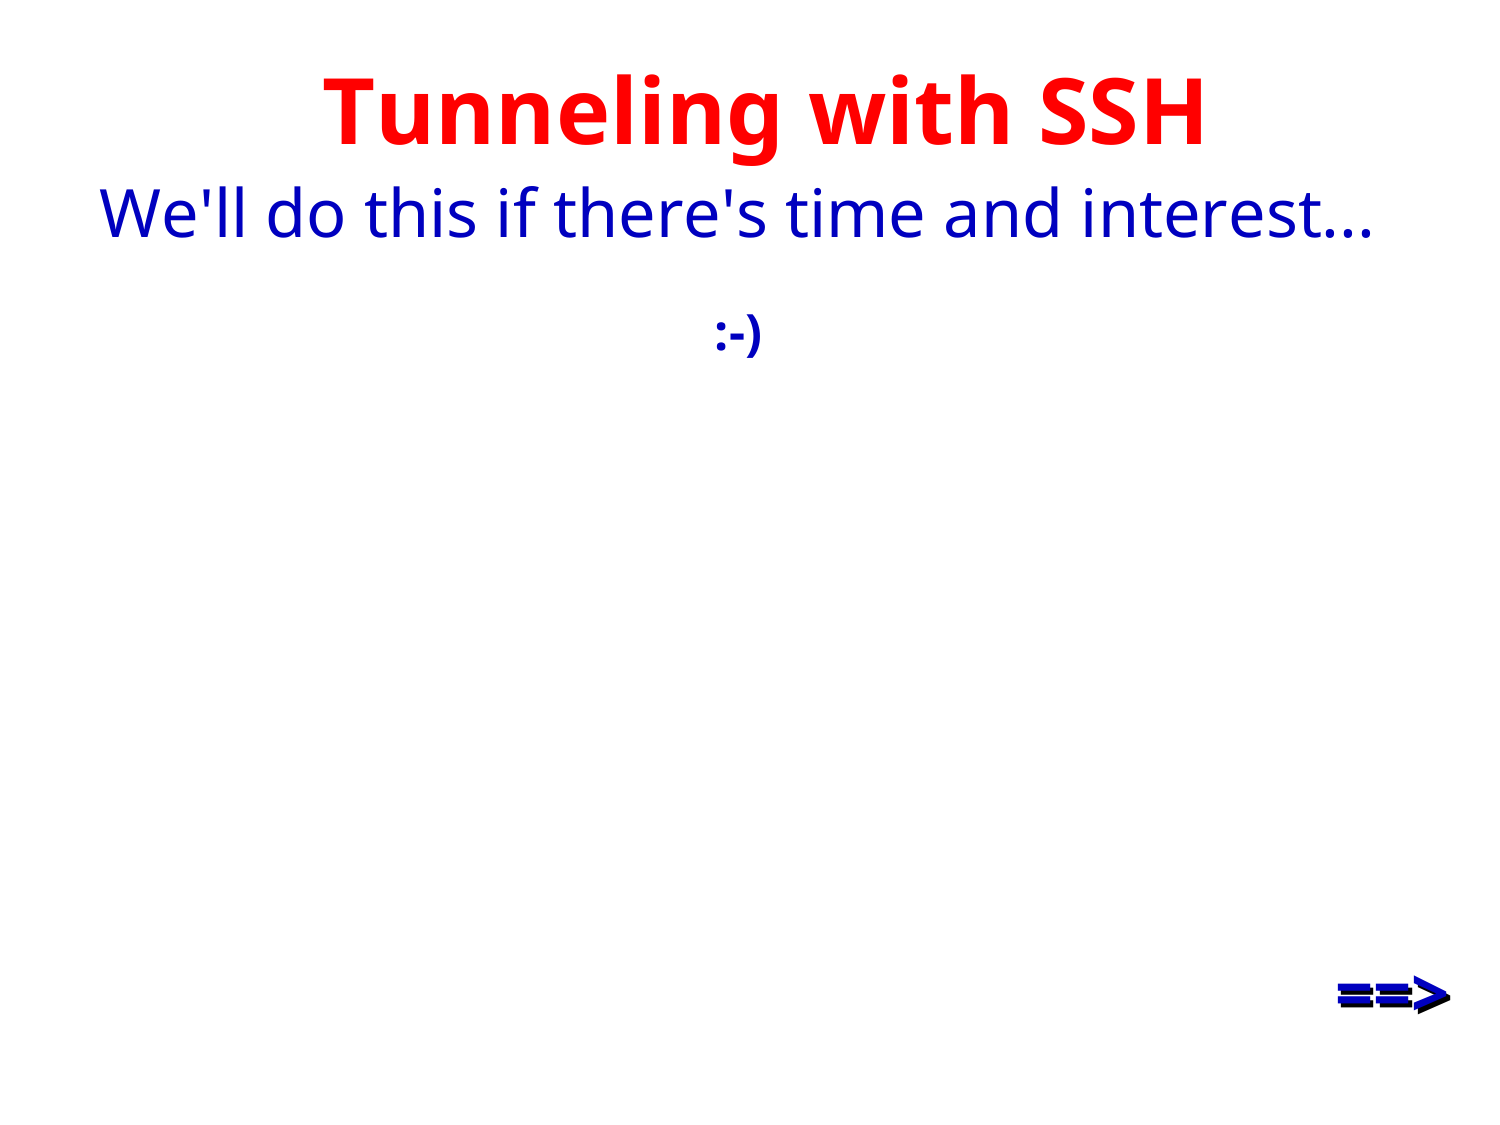

Tunneling with SSH
# We'll do this if there's time and interest...
:-)
==>